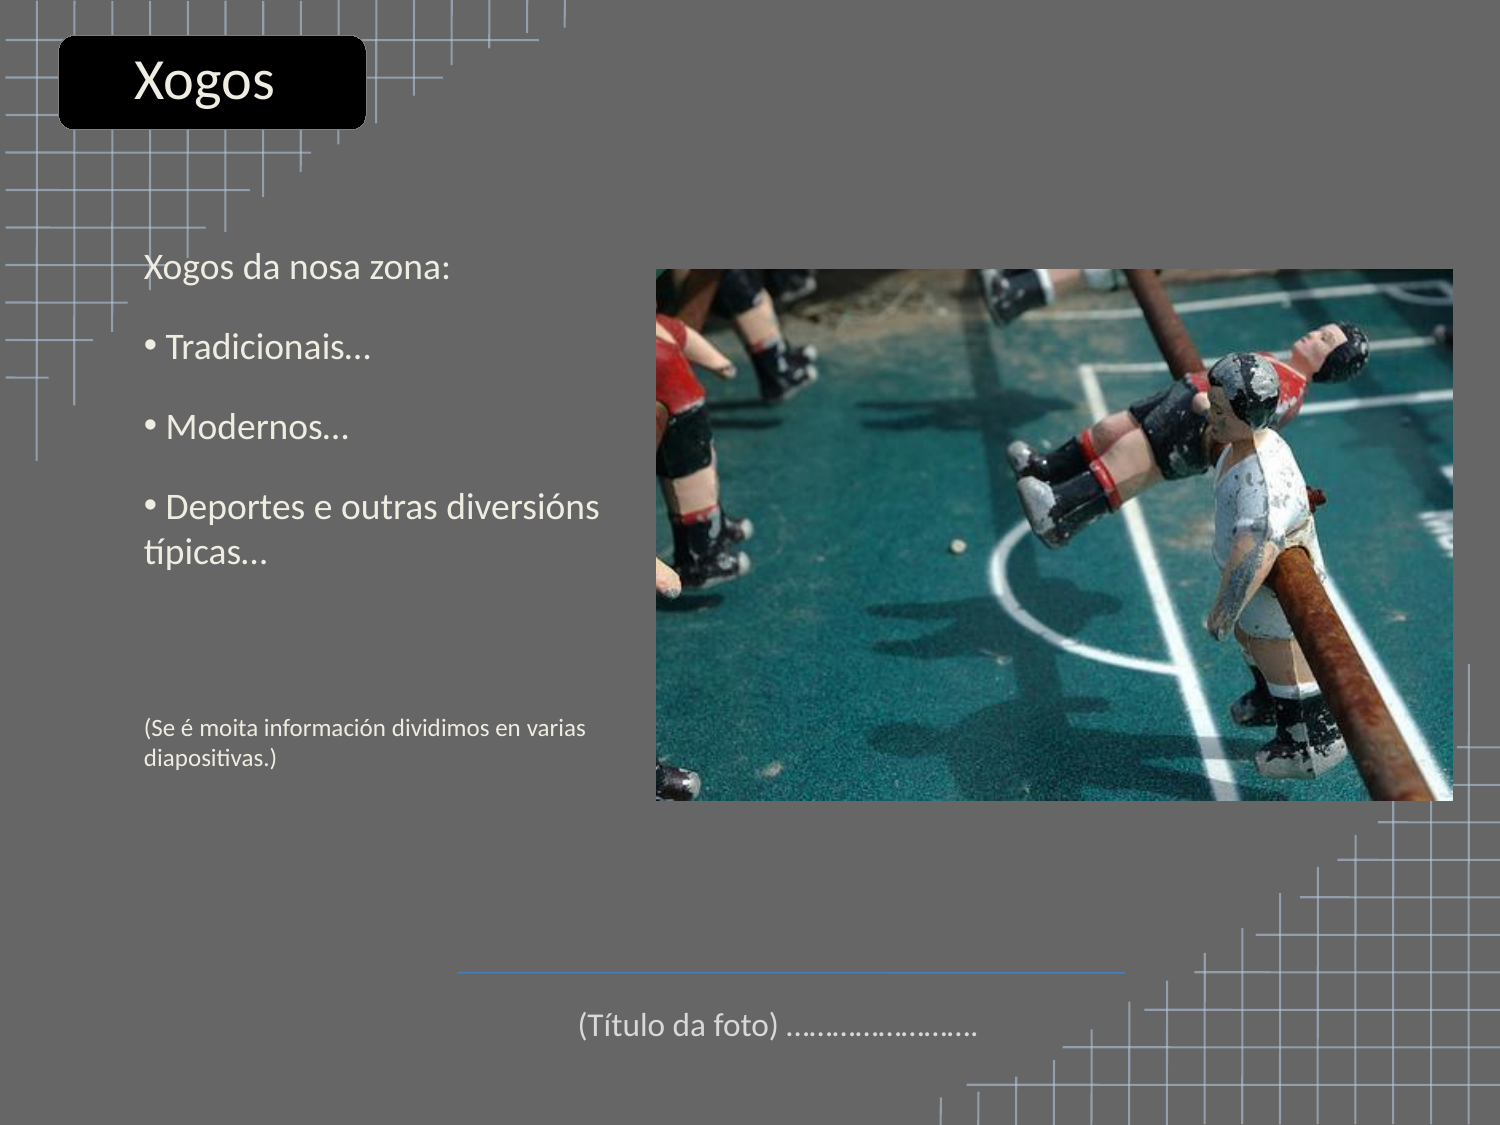

# Xogos
Xogos da nosa zona:
 Tradicionais…
 Modernos…
 Deportes e outras diversións típicas…
(Se é moita información dividimos en varias diapositivas.)
(Título da foto) …………………….